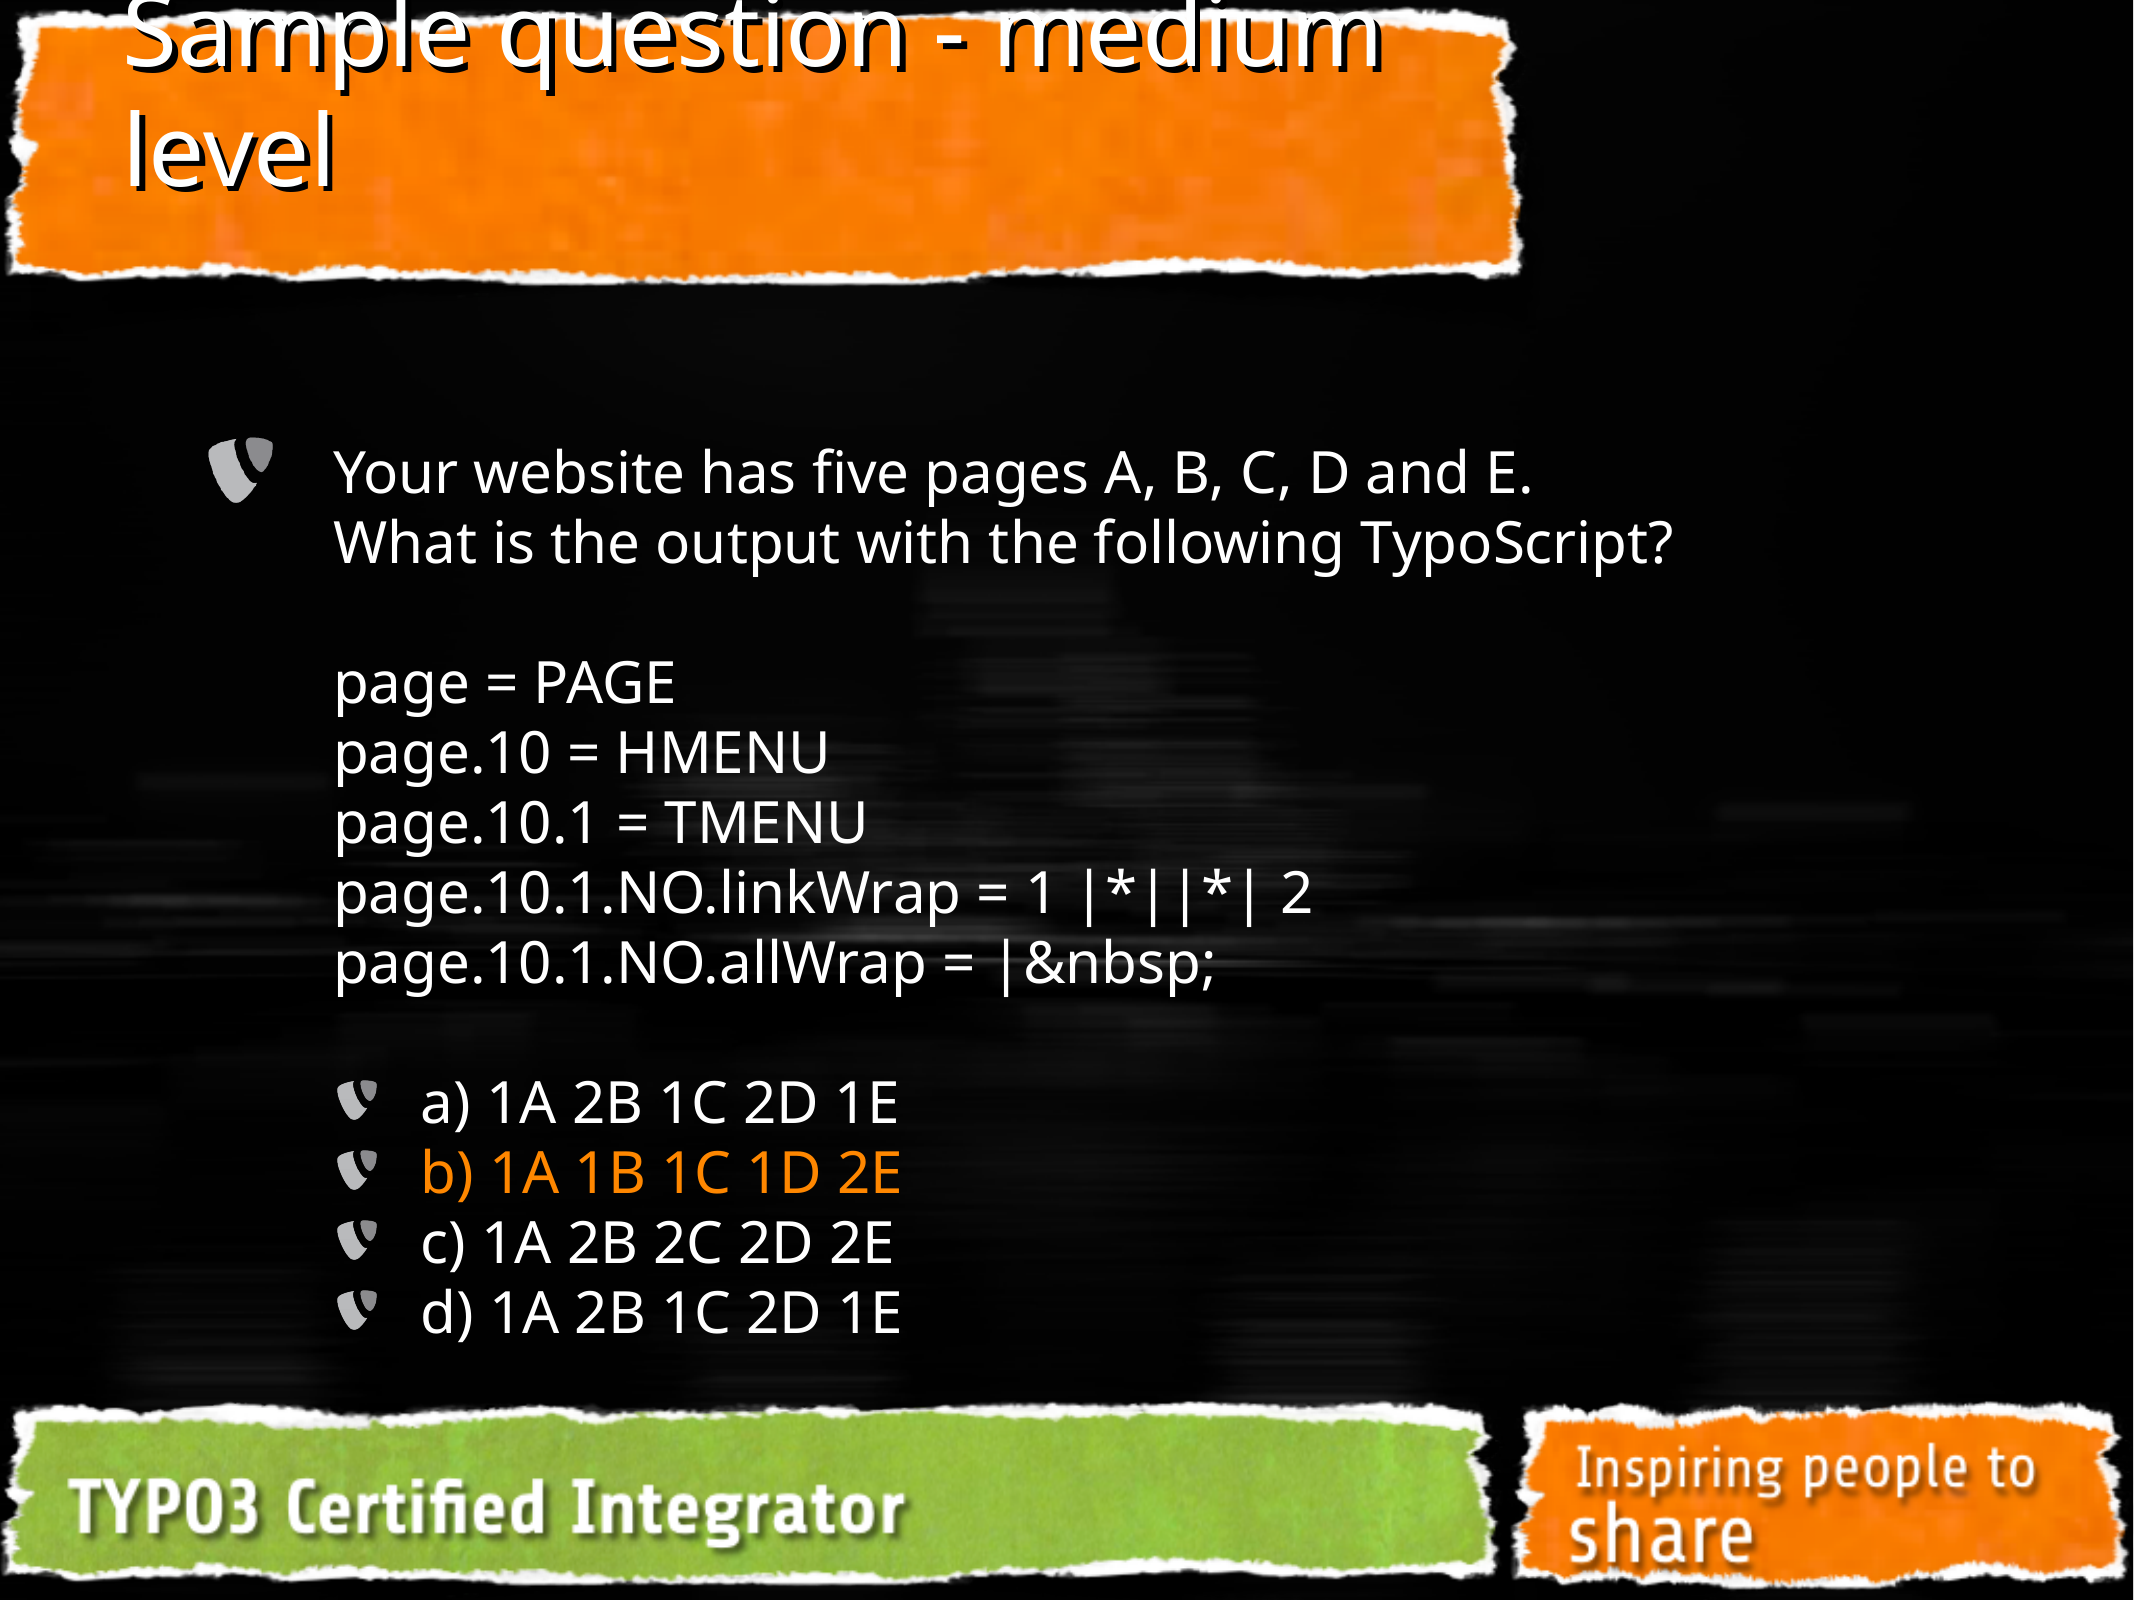

# Sample question - medium level
Your website has five pages A, B, C, D and E.
What is the output with the following TypoScript?
page = PAGE
page.10 = HMENU
page.10.1 = TMENU
page.10.1.NO.linkWrap = 1 |*||*| 2
page.10.1.NO.allWrap = |&nbsp;
a) 1A 2B 1C 2D 1E
b) 1A 1B 1C 1D 2E
c) 1A 2B 2C 2D 2E
d) 1A 2B 1C 2D 1E